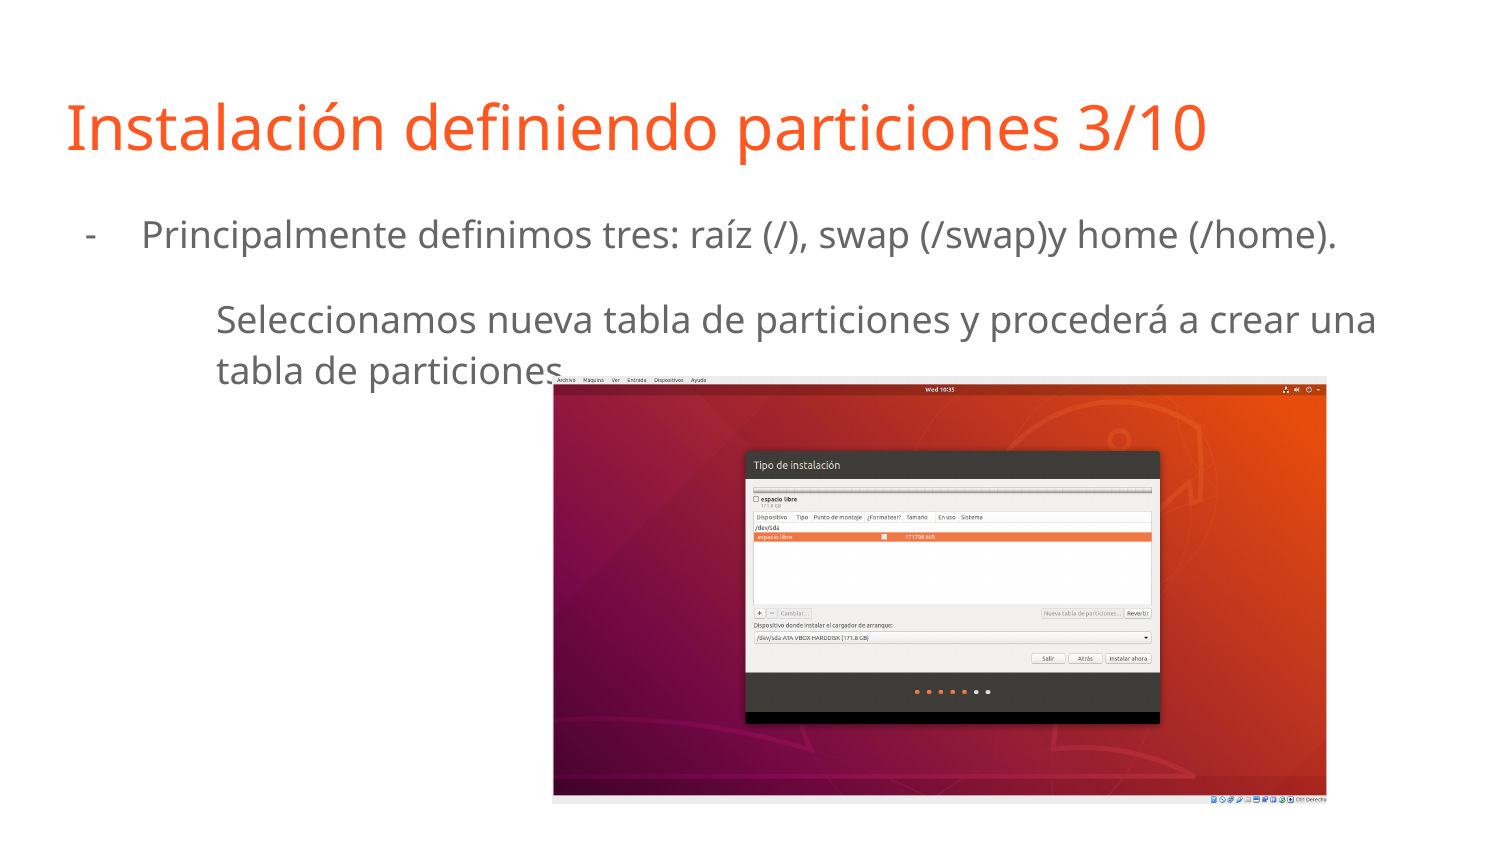

# Instalación definiendo particiones 3/10
Principalmente definimos tres: raíz (/), swap (/swap)y home (/home).
Seleccionamos nueva tabla de particiones y procederá a crear una tabla de particiones.